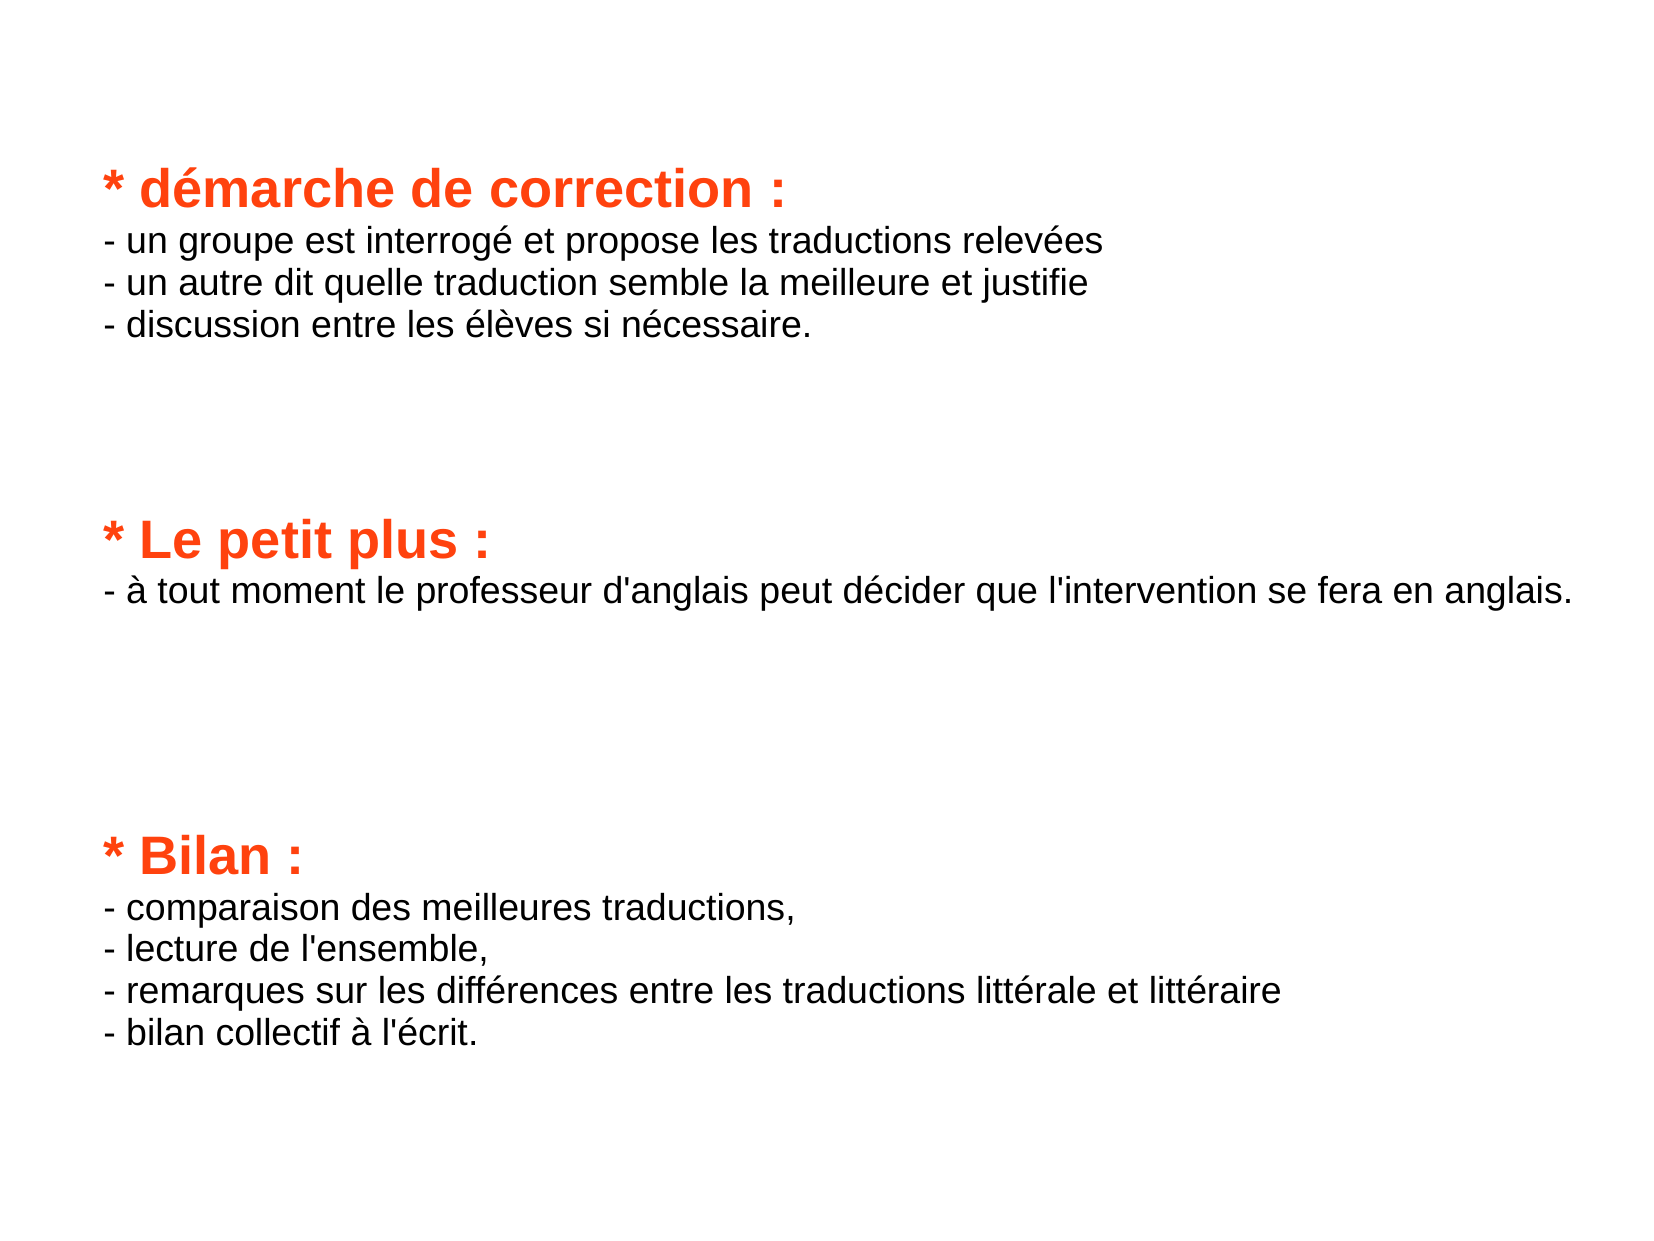

* démarche de correction :
- un groupe est interrogé et propose les traductions relevées
- un autre dit quelle traduction semble la meilleure et justifie
- discussion entre les élèves si nécessaire.
* Le petit plus :
- à tout moment le professeur d'anglais peut décider que l'intervention se fera en anglais.
* Bilan :
- comparaison des meilleures traductions,
- lecture de l'ensemble,
- remarques sur les différences entre les traductions littérale et littéraire
- bilan collectif à l'écrit.